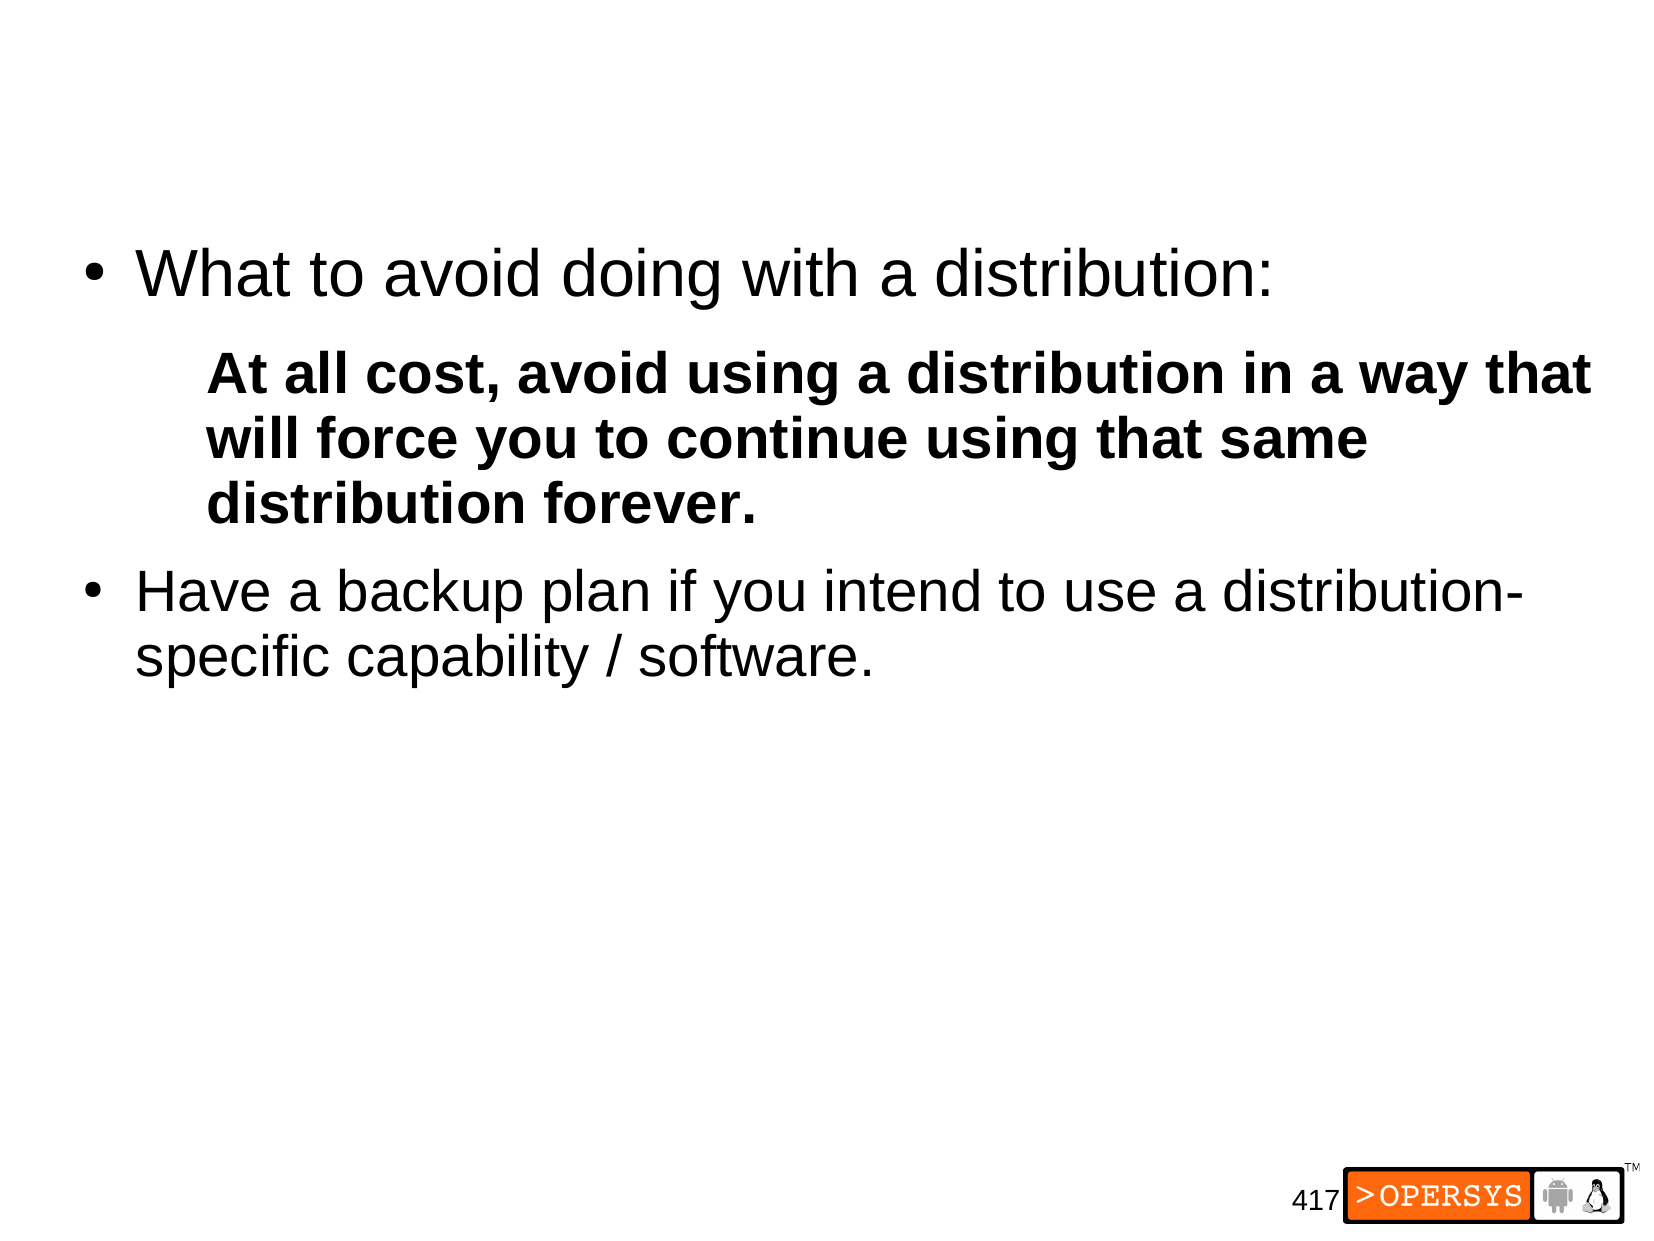

# What to avoid doing with a distribution:
At all cost, avoid using a distribution in a way that will force you to continue using that same distribution forever.
Have a backup plan if you intend to use a distribution-specific capability / software.